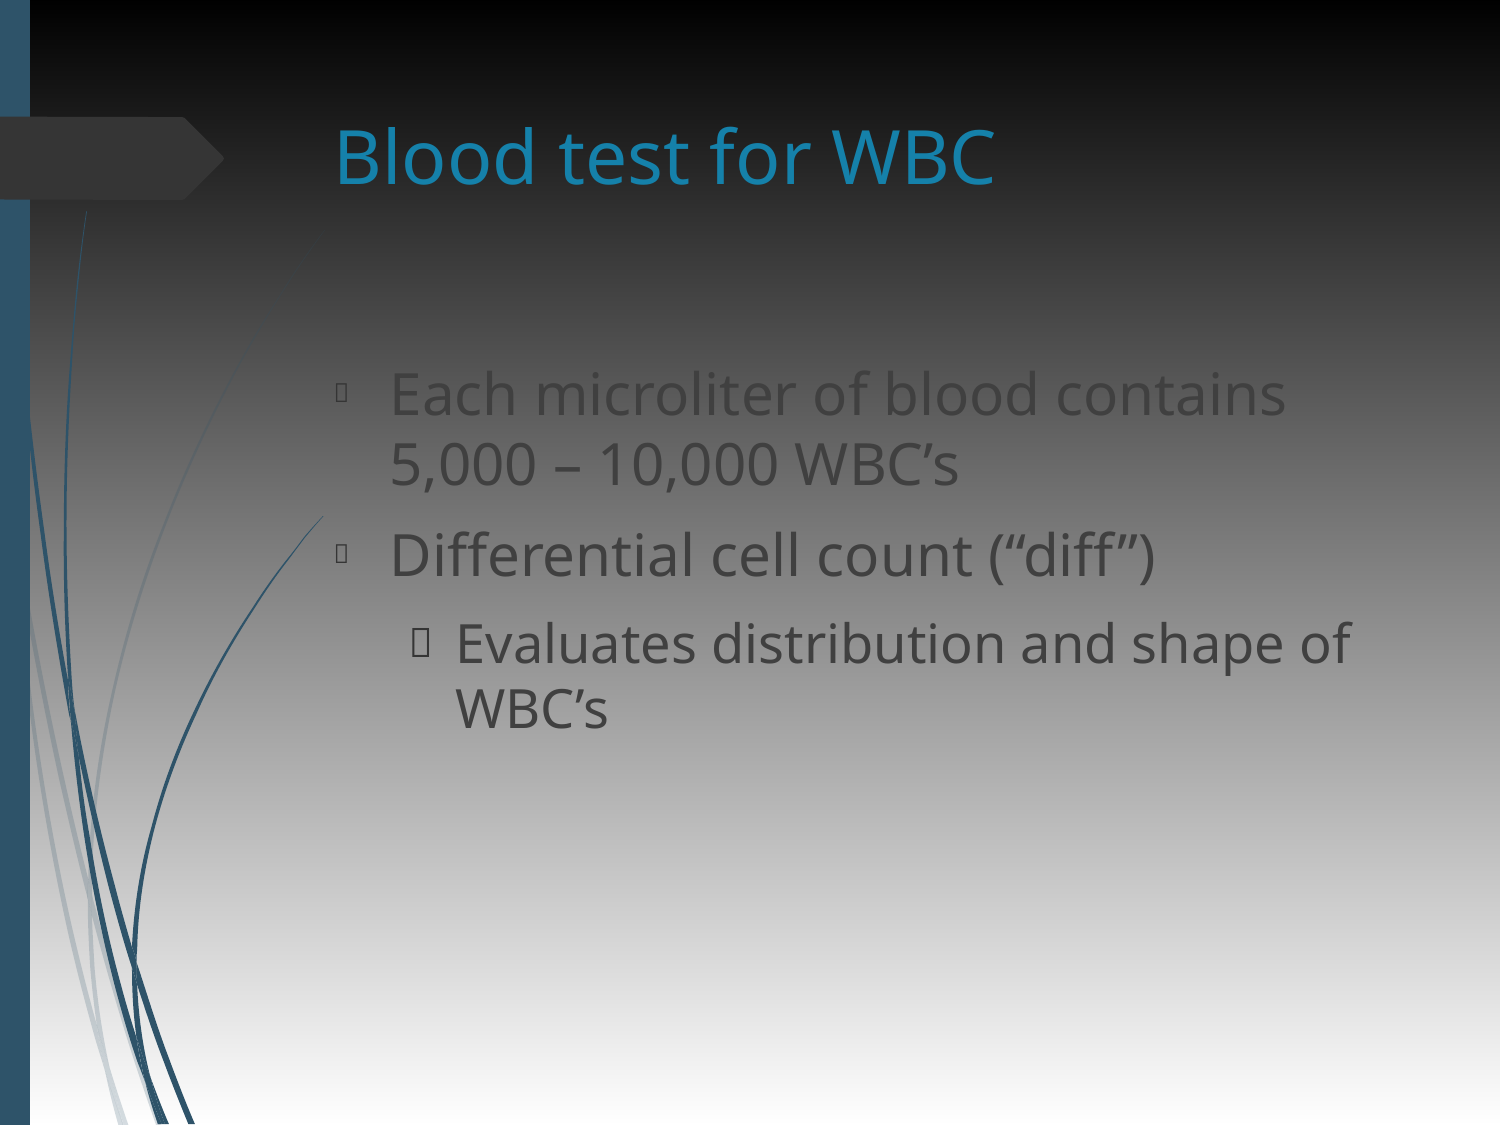

# Blood test for WBC
Each microliter of blood contains 5,000 – 10,000 WBC’s
Differential cell count (“diff”)
Evaluates distribution and shape of WBC’s